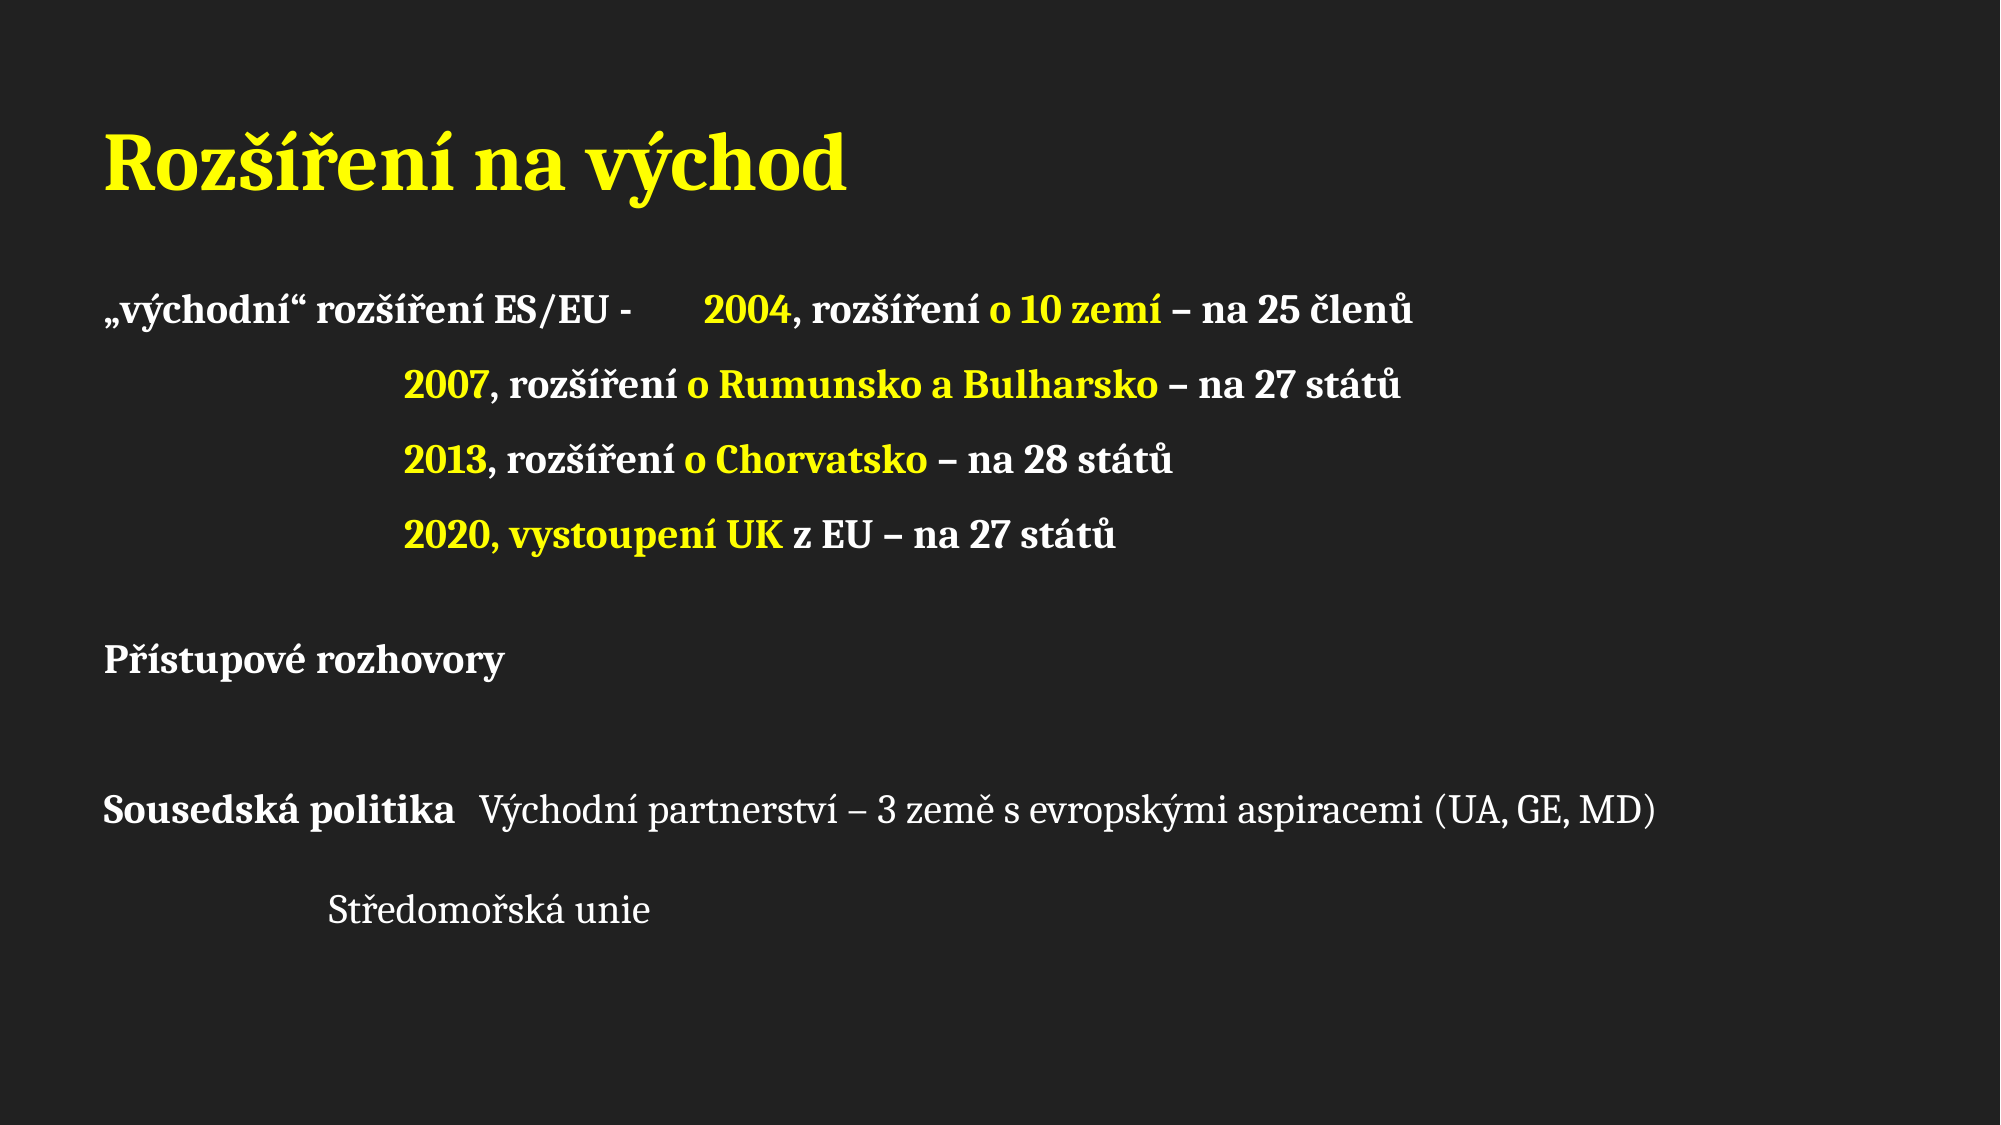

Rozšíření na východ
„východní“ rozšíření ES/EU - 	2004, rozšíření o 10 zemí – na 25 členů
				2007, rozšíření o Rumunsko a Bulharsko – na 27 států
				2013, rozšíření o Chorvatsko – na 28 států
				2020, vystoupení UK z EU – na 27 států
Přístupové rozhovory
Sousedská politika 	Východní partnerství – 3 země s evropskými aspiracemi (UA, GE, MD)
			Středomořská unie